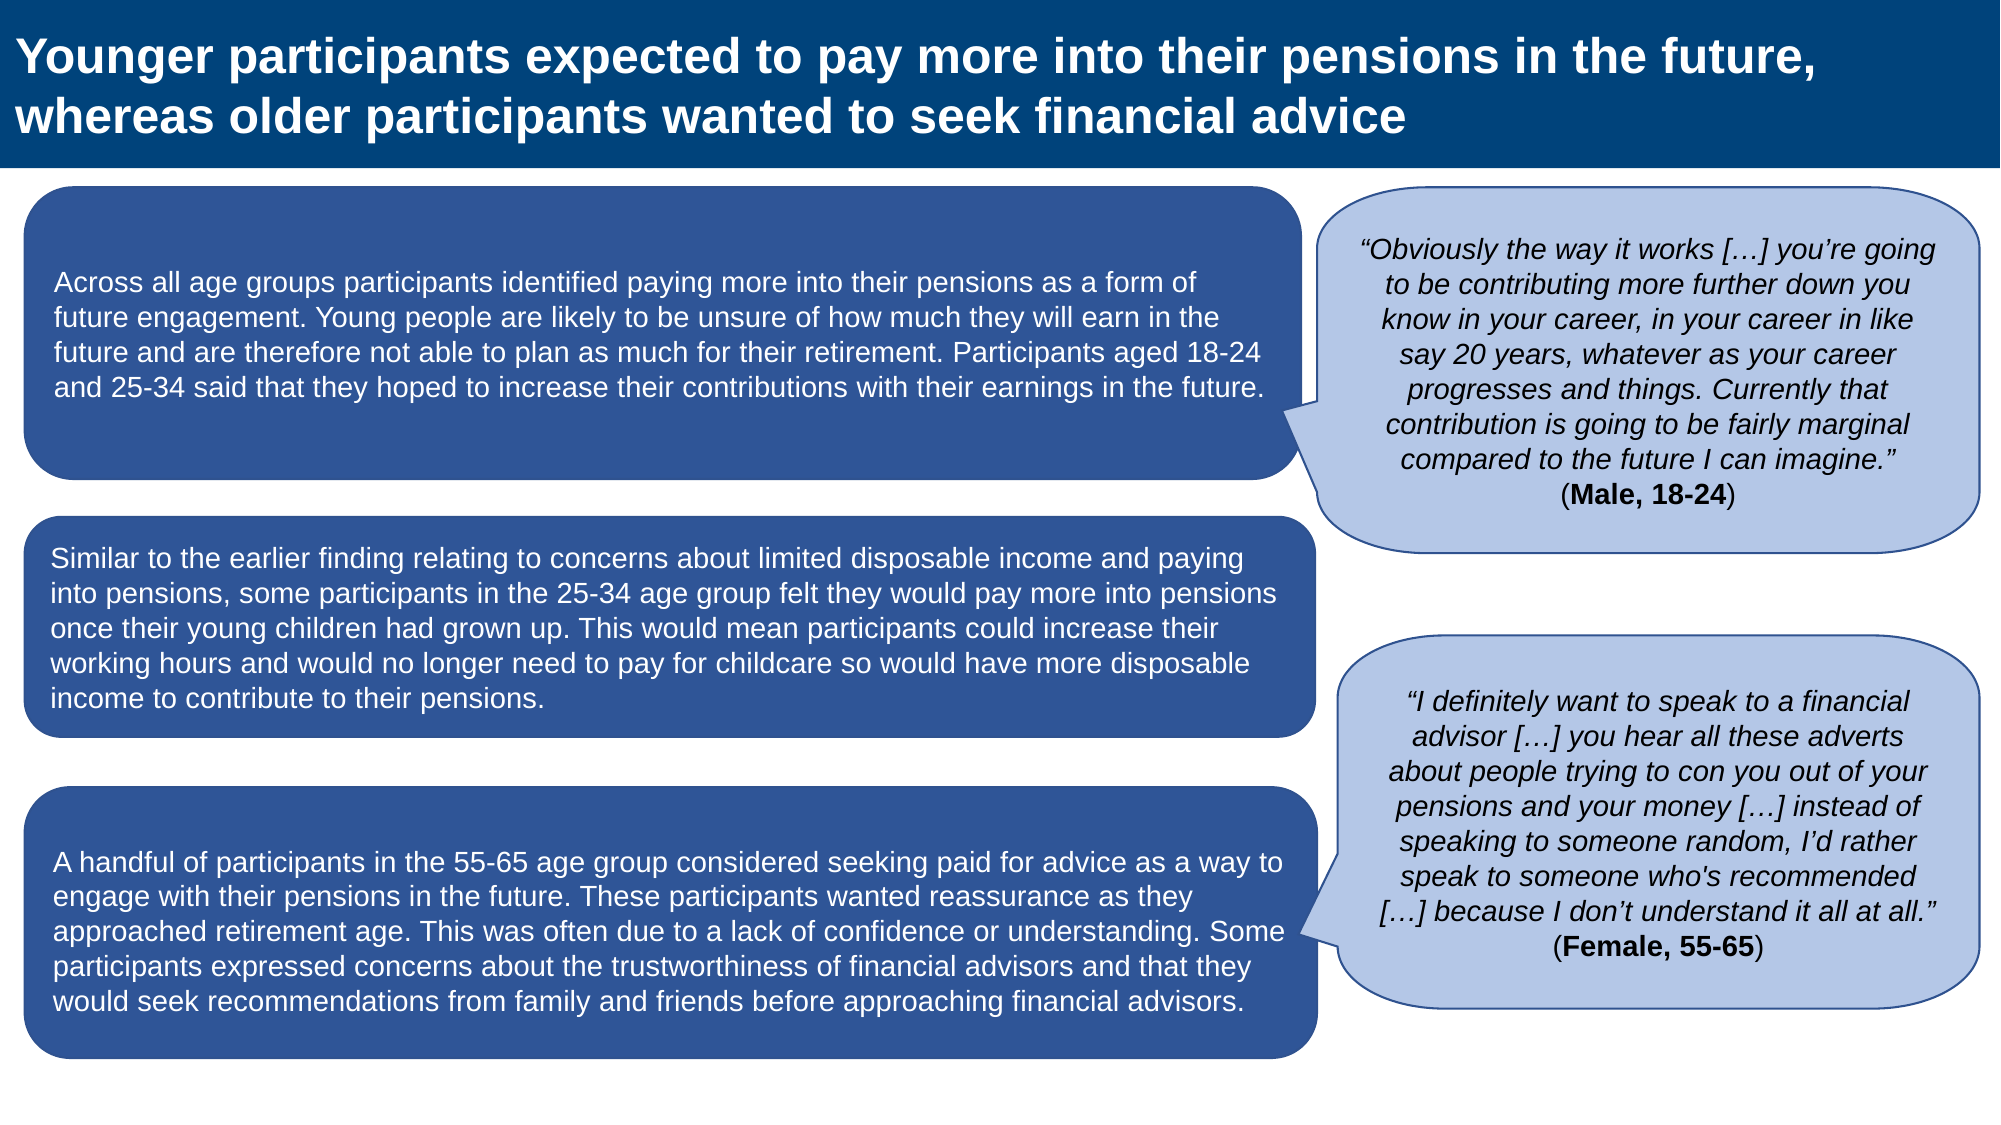

# Younger participants expected to pay more into their pensions in the future, whereas older participants wanted to seek financial advice
Across all age groups participants identified paying more into their pensions as a form of future engagement. Young people are likely to be unsure of how much they will earn in the future and are therefore not able to plan as much for their retirement. Participants aged 18-24 and 25-34 said that they hoped to increase their contributions with their earnings in the future.
“Obviously the way it works […] you’re going to be contributing more further down you know in your career, in your career in like say 20 years, whatever as your career progresses and things. Currently that contribution is going to be fairly marginal compared to the future I can imagine.” (Male, 18-24)
Similar to the earlier finding relating to concerns about limited disposable income and paying into pensions, some participants in the 25-34 age group felt they would pay more into pensions once their young children had grown up. This would mean participants could increase their working hours and would no longer need to pay for childcare so would have more disposable income to contribute to their pensions.
“I definitely want to speak to a financial advisor […] you hear all these adverts about people trying to con you out of your pensions and your money […] instead of speaking to someone random, I’d rather speak to someone who's recommended […] because I don’t understand it all at all.” (Female, 55-65)
A handful of participants in the 55-65 age group considered seeking paid for advice as a way to engage with their pensions in the future. These participants wanted reassurance as they approached retirement age. This was often due to a lack of confidence or understanding. Some participants expressed concerns about the trustworthiness of financial advisors and that they would seek recommendations from family and friends before approaching financial advisors.